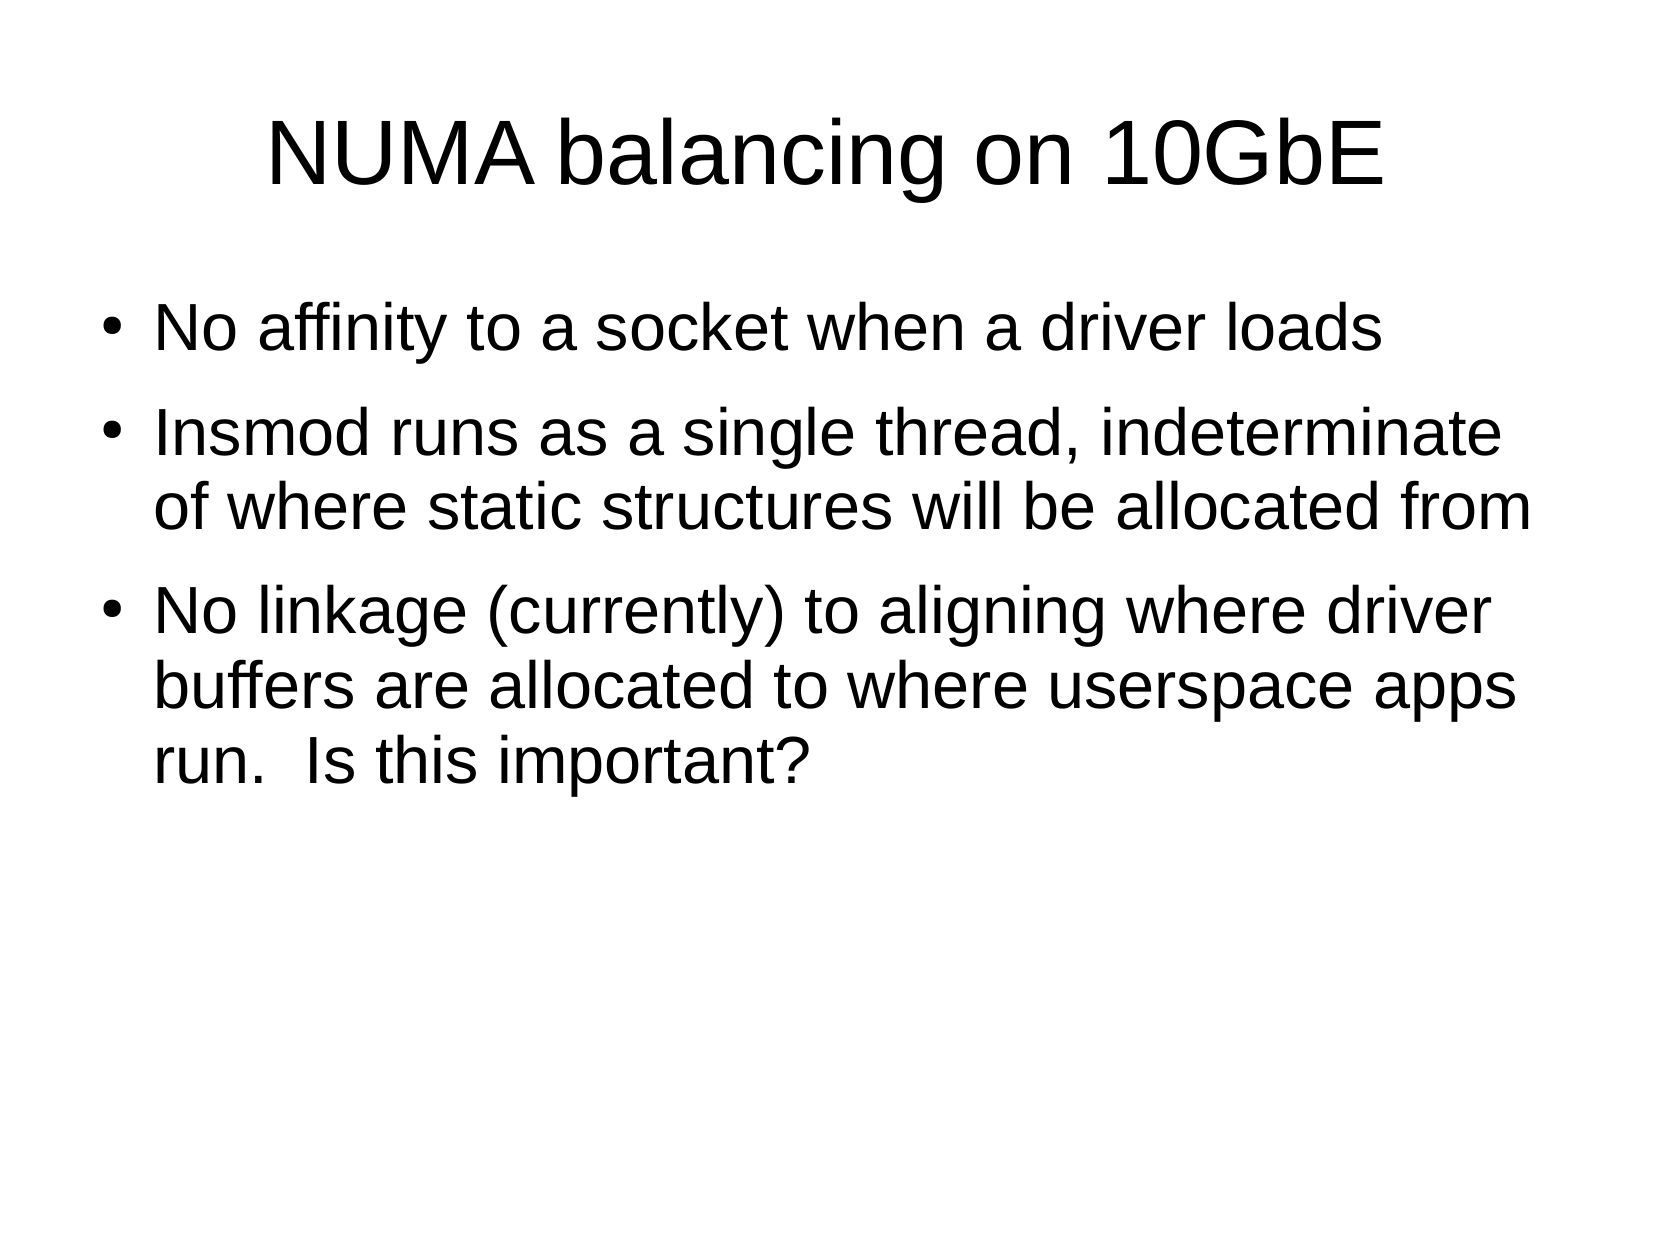

# NUMA balancing on 10GbE
No affinity to a socket when a driver loads
Insmod runs as a single thread, indeterminate of where static structures will be allocated from
No linkage (currently) to aligning where driver buffers are allocated to where userspace apps run. Is this important?